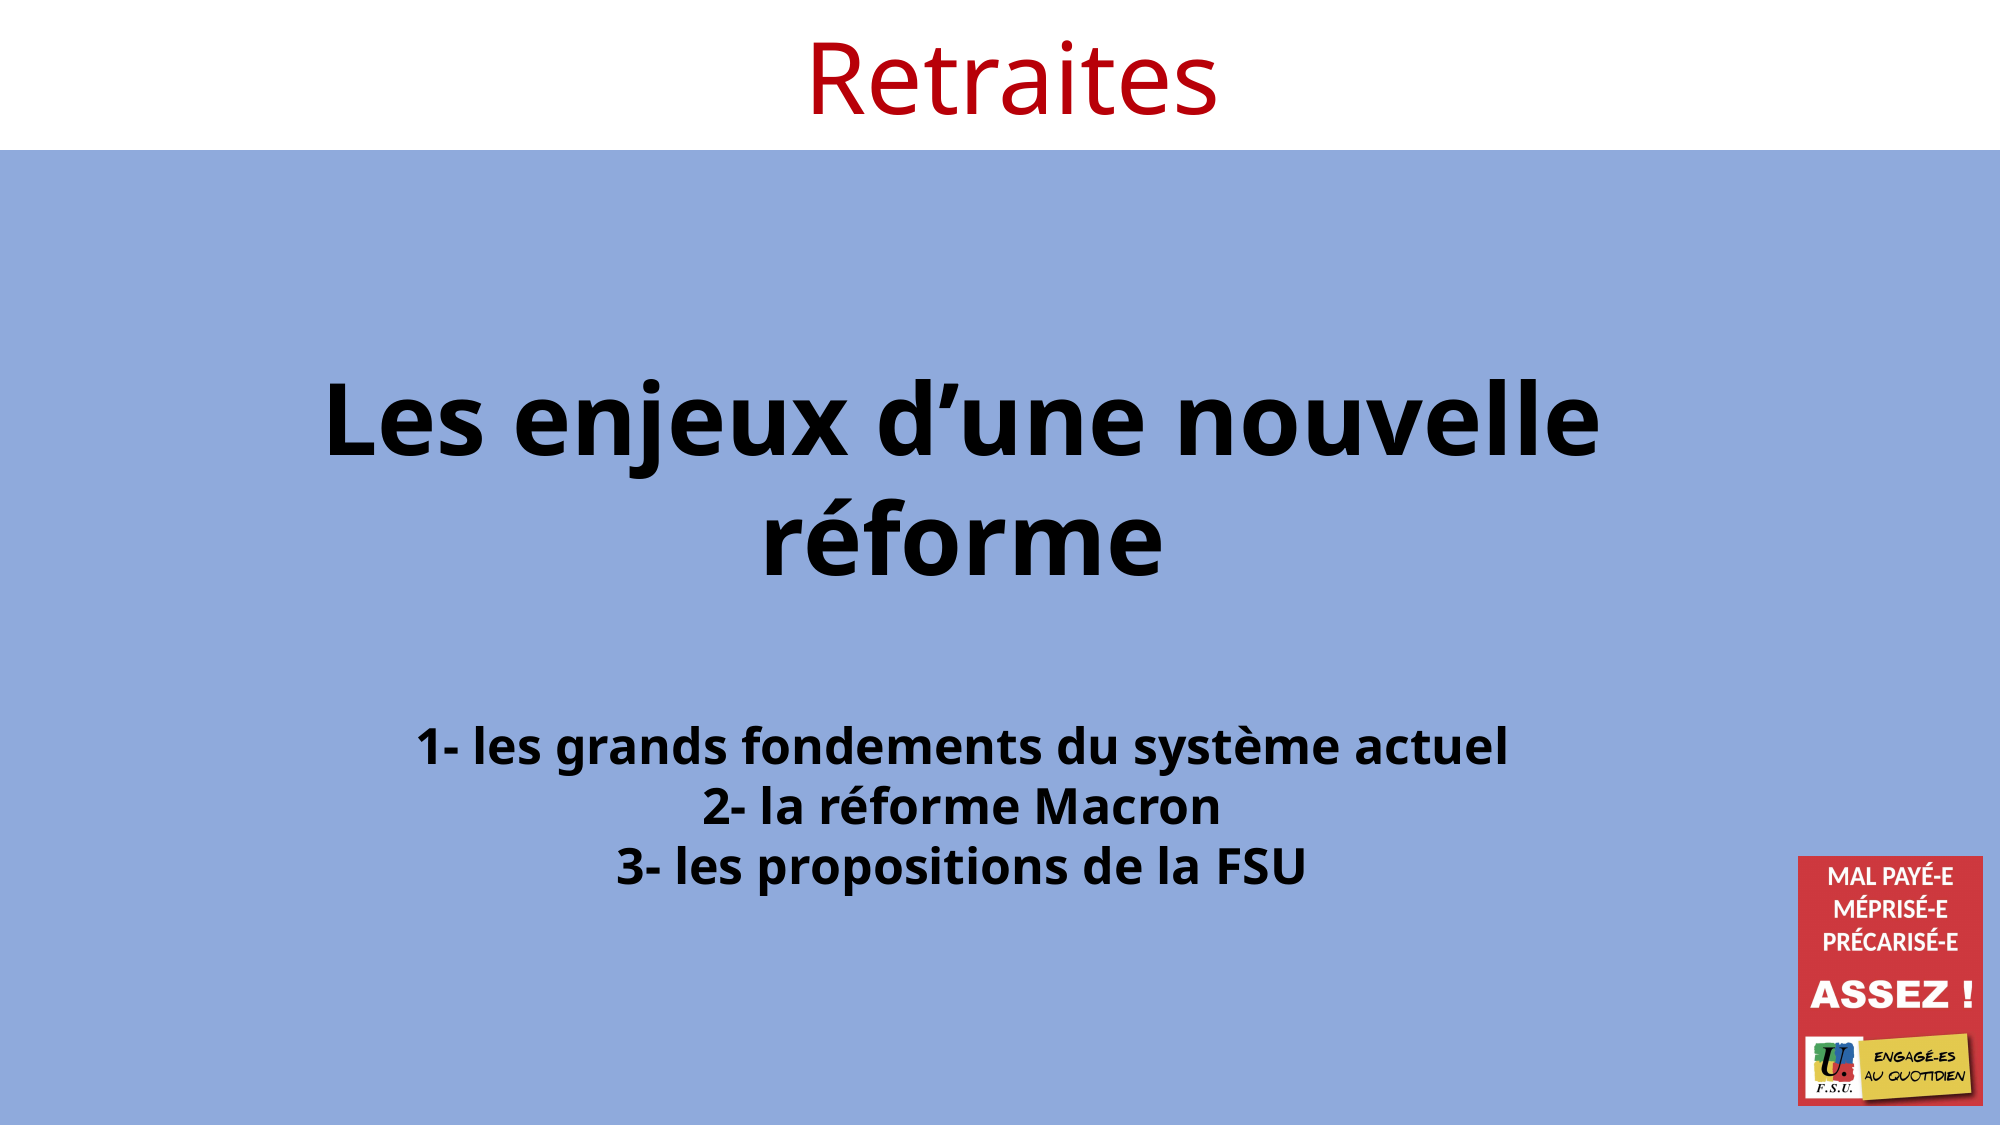

Retraites
Les enjeux d’une nouvelle réforme
1- les grands fondements du système actuel
2- la réforme Macron
3- les propositions de la FSU